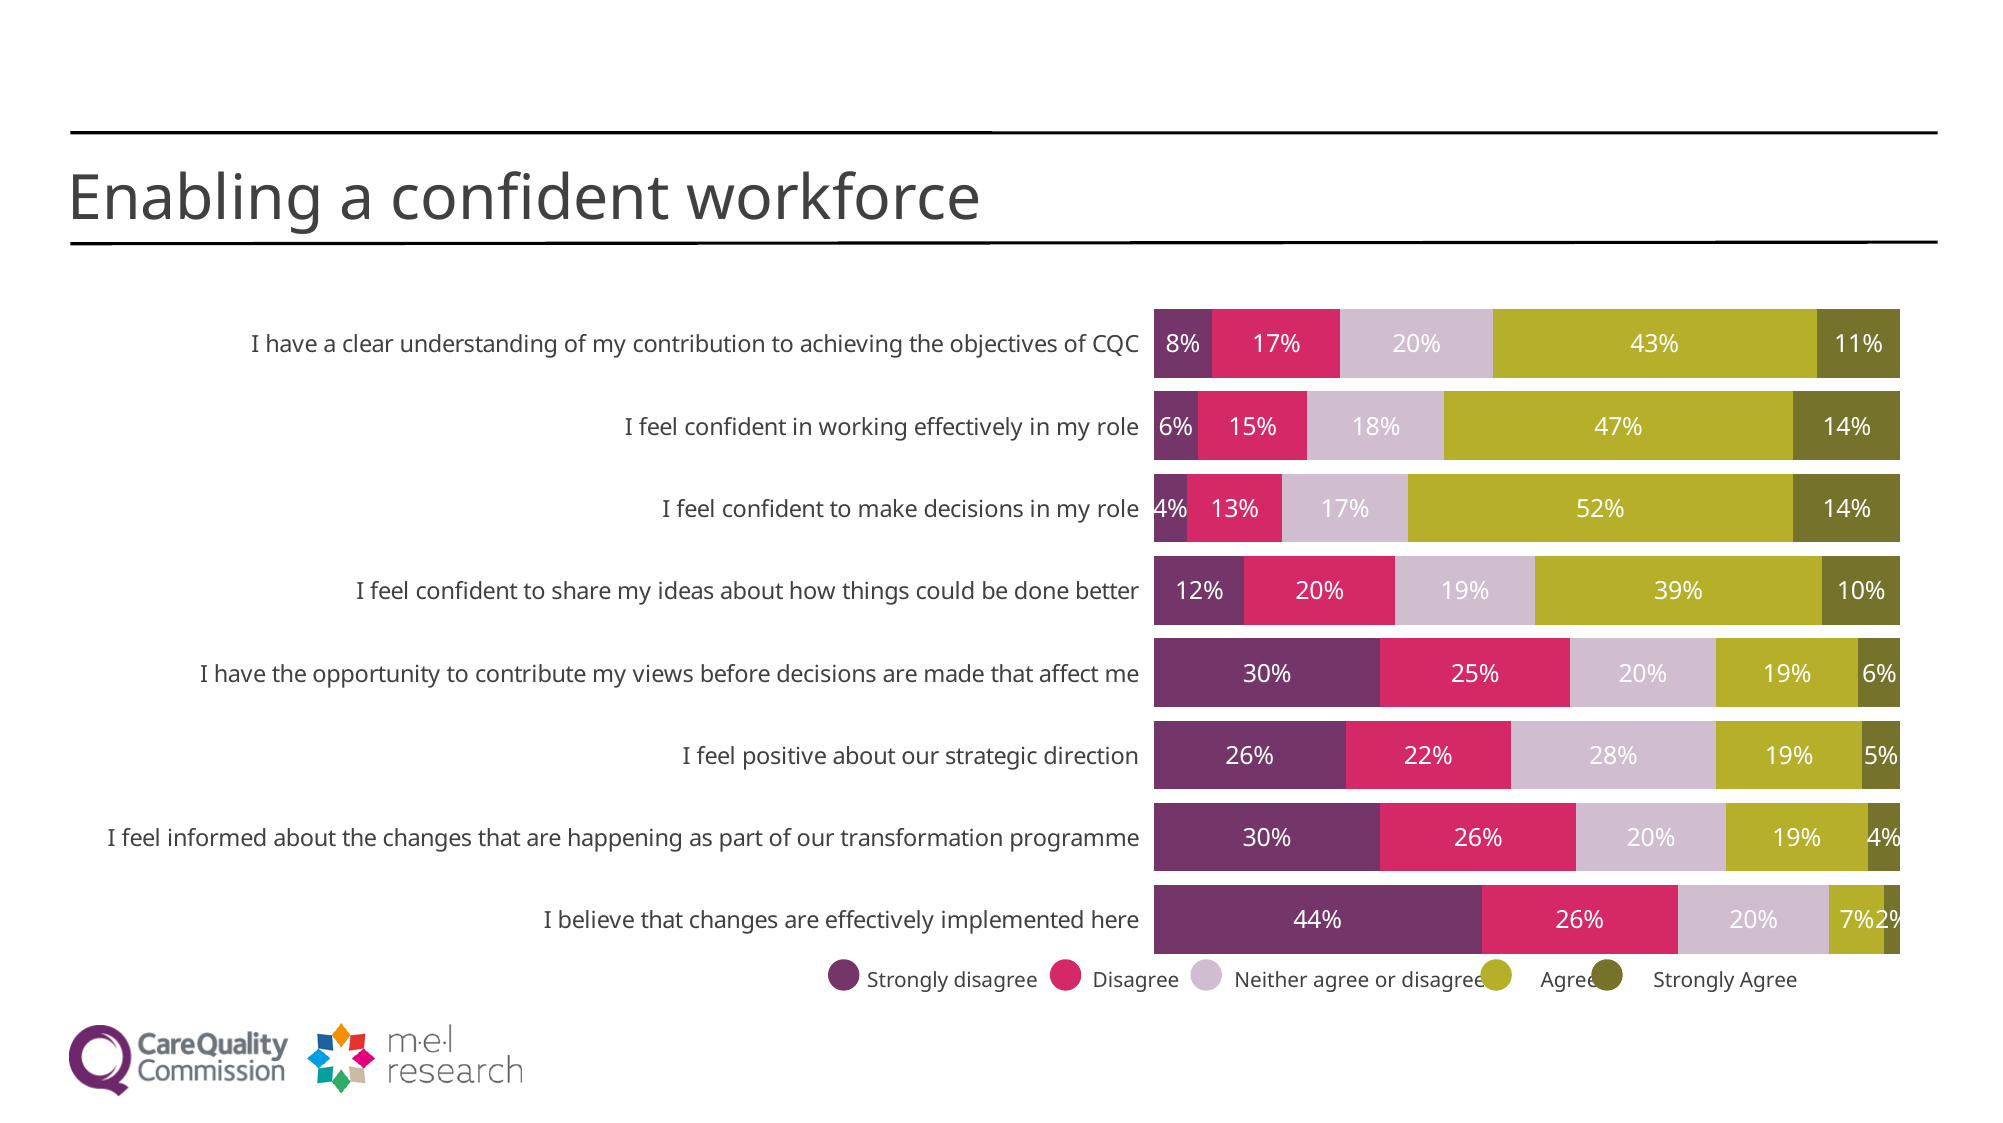

# Enabling a confident workforce
### Chart
| Category | Strongly disagree | Disagree | Neither agree or disagree | Agree | Strongly agree |
|---|---|---|---|---|---|
| I have a clear understanding of my contribution to achieving the objectives of CQC | 0.07805907172996 | 0.1721518987342 | 0.2037974683544 | 0.4341772151899 | 0.1118143459916 |
| I feel confident in working effectively in my role | 0.05907172995781 | 0.146835443038 | 0.1831223628692 | 0.4675105485232 | 0.1434599156118 |
| I feel confident to make decisions in my role | 0.04472573839662 | 0.1274261603376 | 0.1679324894515 | 0.5164556962025 | 0.1434599156118 |
| I feel confident to share my ideas about how things could be done better | 0.1215189873418 | 0.2016877637131 | 0.1869198312236 | 0.3852320675105 | 0.104641350211 |
| I have the opportunity to contribute my views before decisions are made that affect me | 0.3037974683544 | 0.2535864978903 | 0.195358649789 | 0.1911392405063 | 0.05611814345992 |
| I feel positive about our strategic direction | 0.2569620253165 | 0.2210970464135 | 0.2755274261603 | 0.1949367088608 | 0.05147679324895 |
| I feel informed about the changes that are happening as part of our transformation programme | 0.3033755274262 | 0.262447257384 | 0.2004219409283 | 0.1902953586498 | 0.04345991561181 |
| I believe that changes are effectively implemented here | 0.4392405063291 | 0.2628691983122 | 0.2029535864979 | 0.07341772151899 | 0.02151898734177 |
Strongly disagree Disagree Neither agree or disagree Agree Strongly Agree